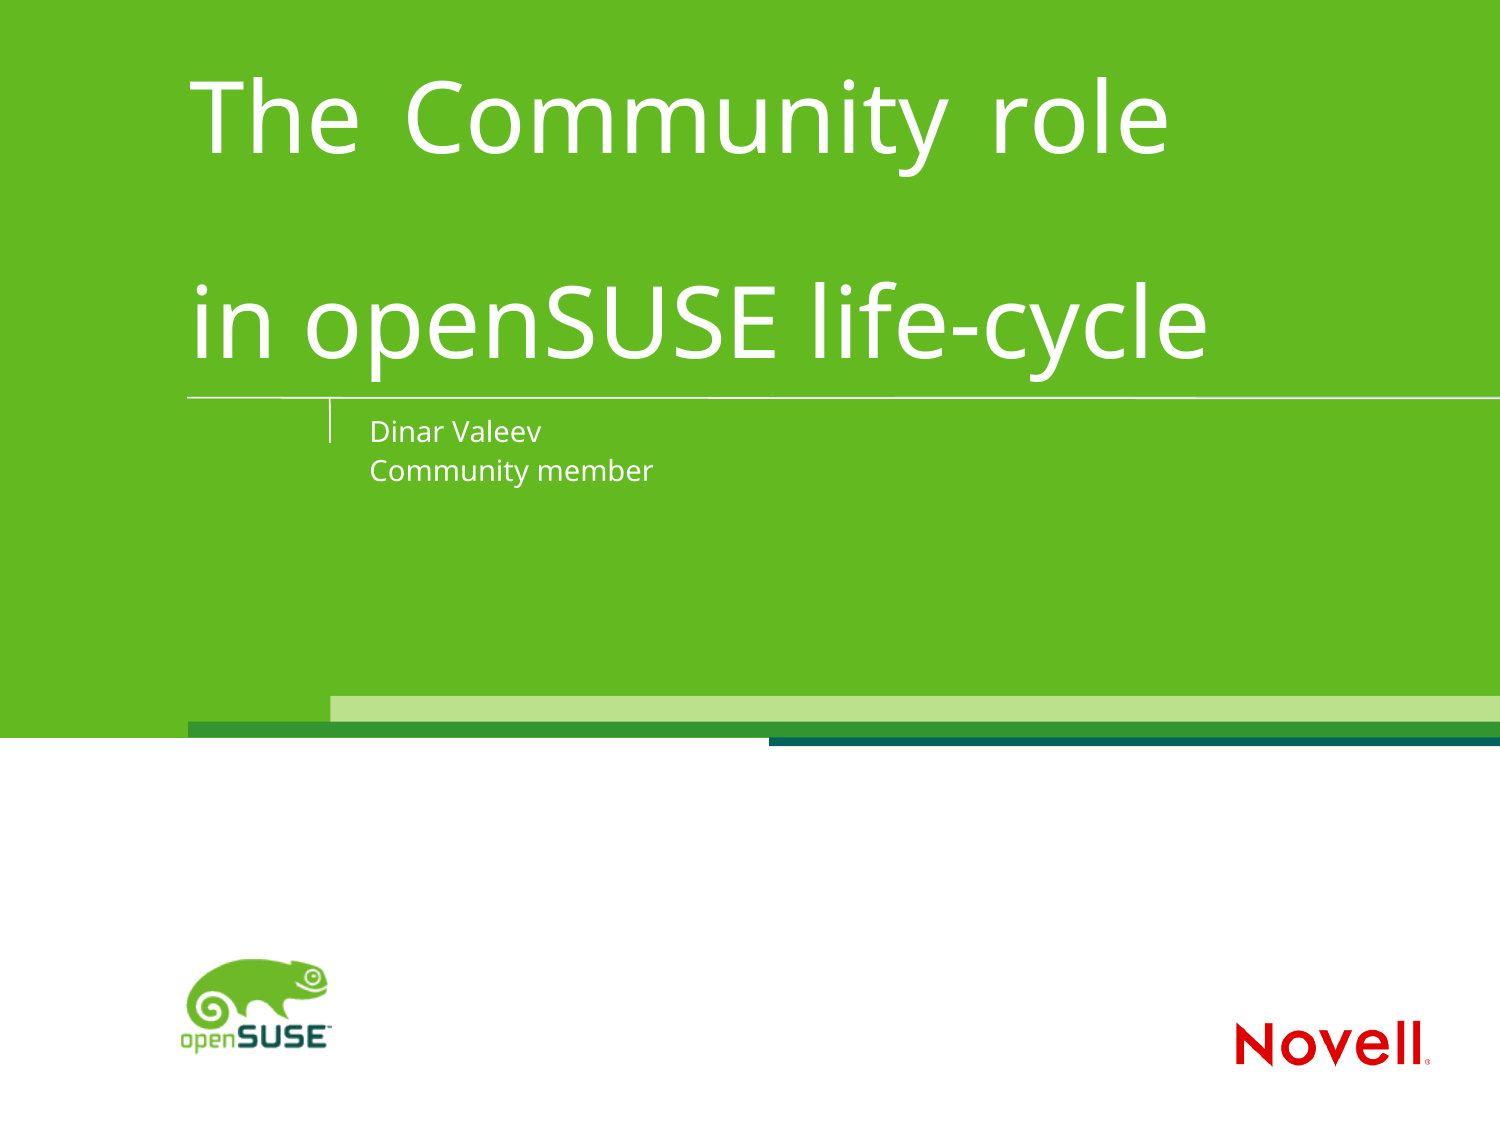

# The Community role in openSUSE life-cycle
Dinar Valeev
Community member